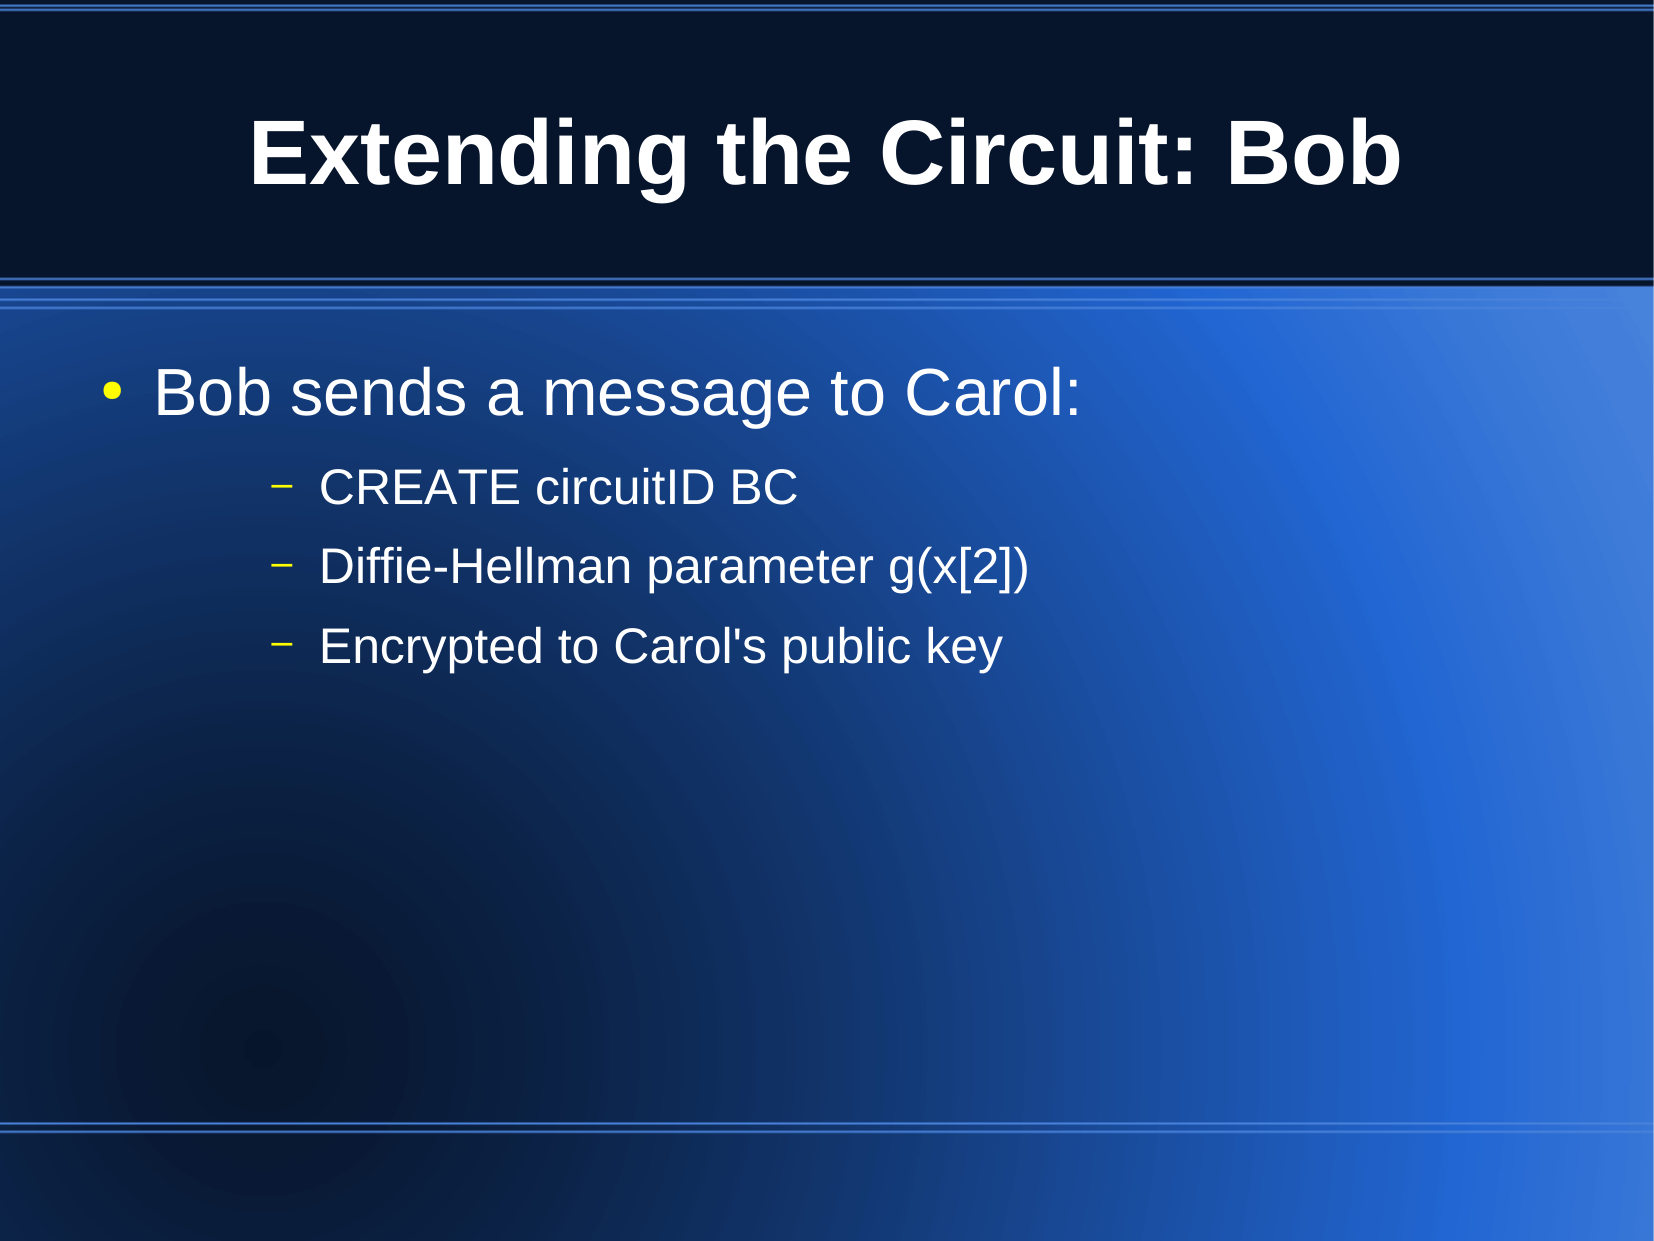

# Extending the Circuit: Bob
Bob sends a message to Carol:
CREATE circuitID BC
Diffie-Hellman parameter g(x[2])
Encrypted to Carol's public key